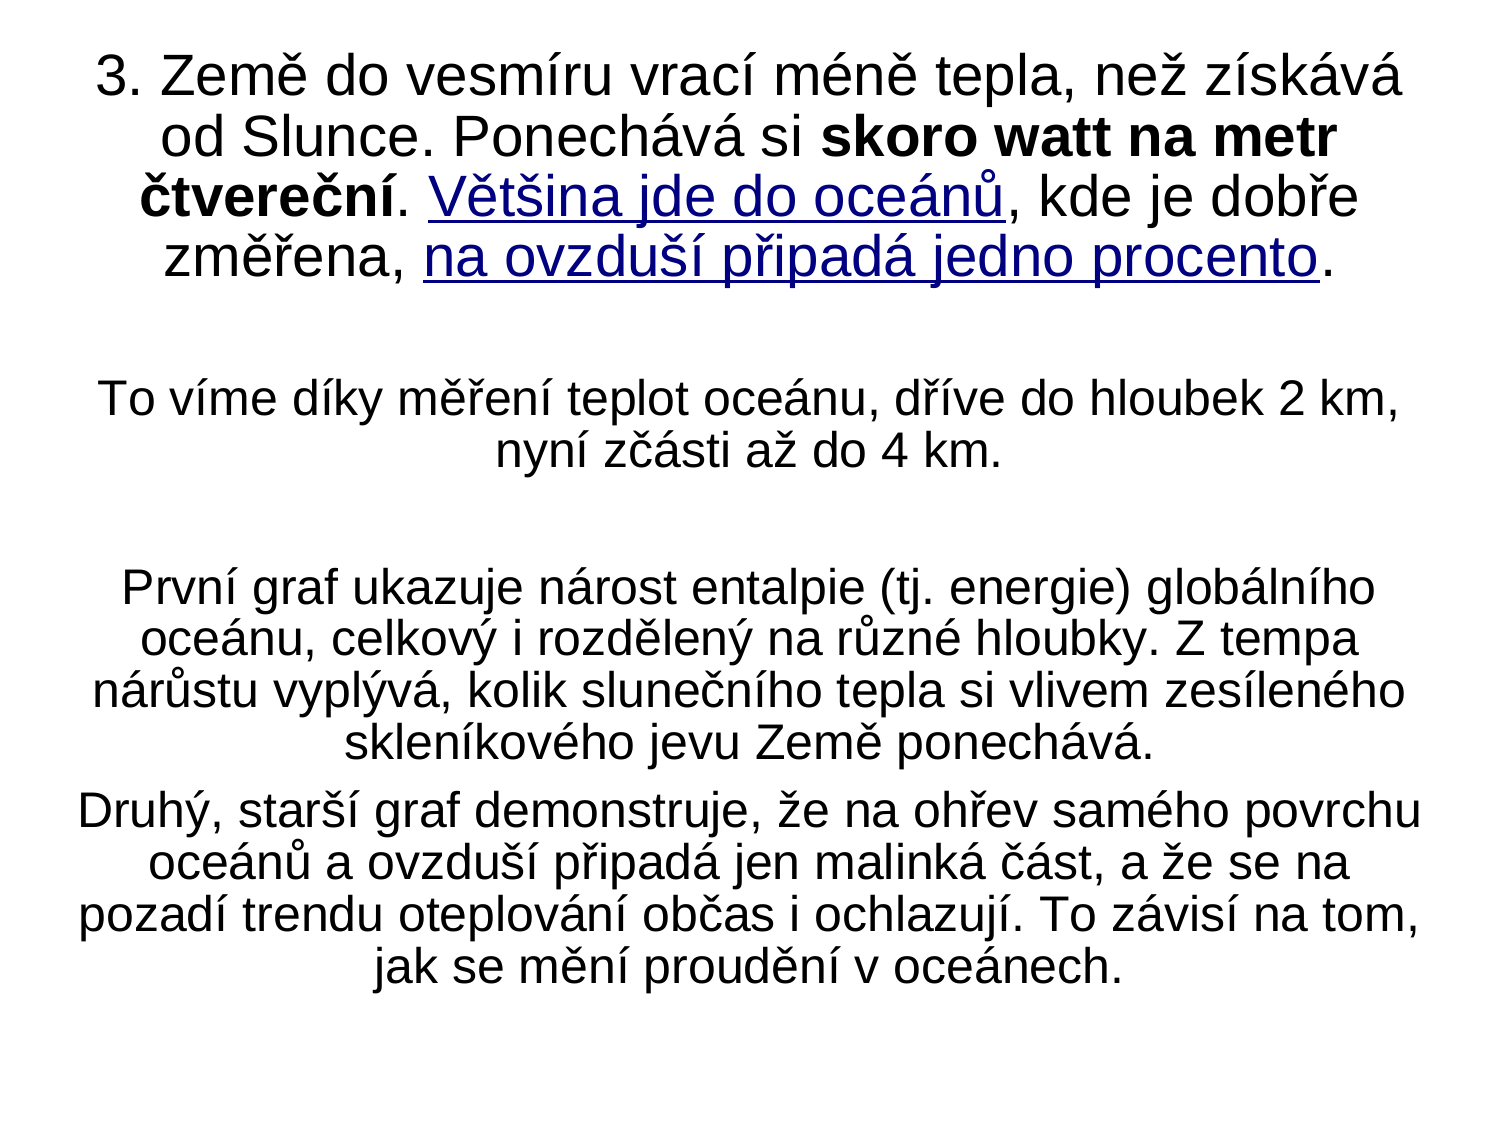

# 3. Země do vesmíru vrací méně tepla, než získává od Slunce. Ponechává si skoro watt na metr čtvereční. Většina jde do oceánů, kde je dobře změřena, na ovzduší připadá jedno procento.
To víme díky měření teplot oceánu, dříve do hloubek 2 km, nyní zčásti až do 4 km.
První graf ukazuje nárost entalpie (tj. energie) globálního oceánu, celkový i rozdělený na různé hloubky. Z tempa nárůstu vyplývá, kolik slunečního tepla si vlivem zesíleného skleníkového jevu Země ponechává.
Druhý, starší graf demonstruje, že na ohřev samého povrchu oceánů a ovzduší připadá jen malinká část, a že se na pozadí trendu oteplování občas i ochlazují. To závisí na tom, jak se mění proudění v oceánech.